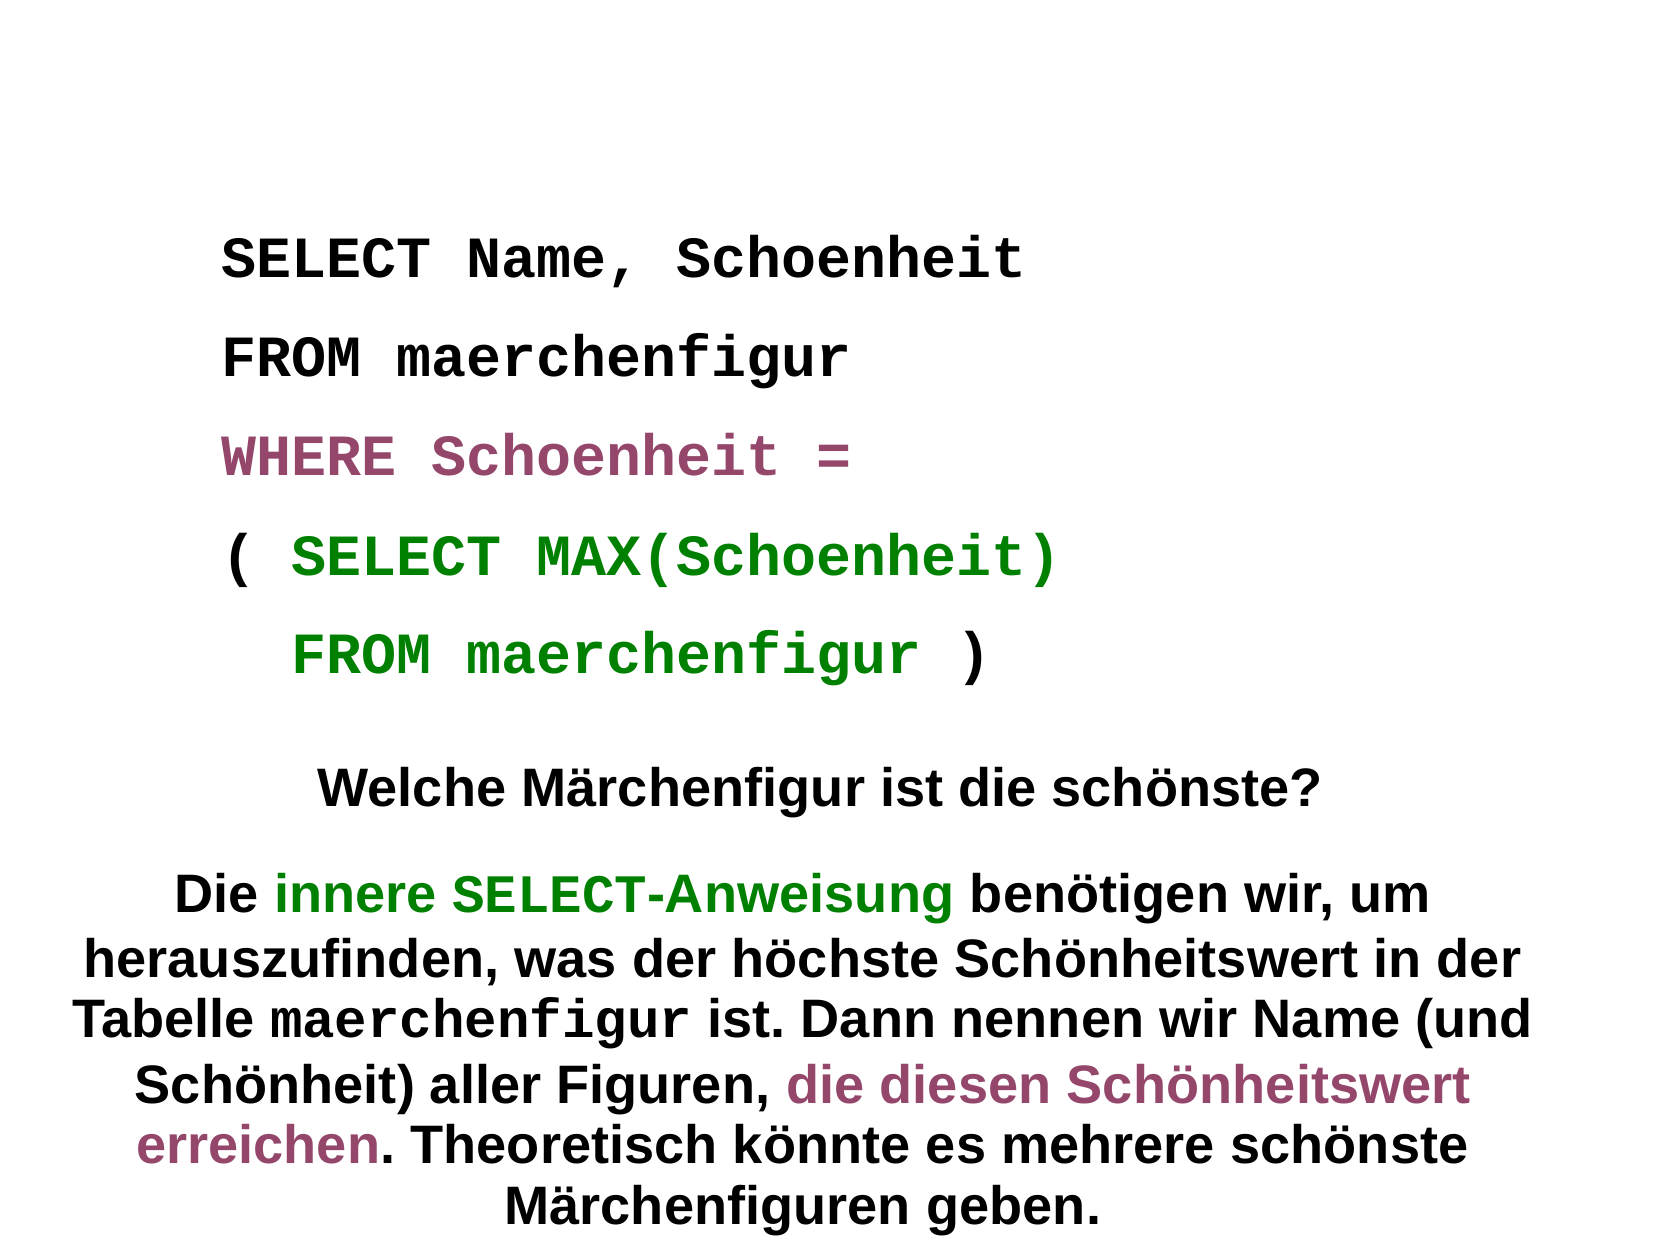

SELECT Name, Schoenheit
FROM maerchenfigur
WHERE Schoenheit =
( SELECT MAX(Schoenheit)
 FROM maerchenfigur )
# Welche Märchenfigur ist die schönste?
Die innere SELECT-Anweisung benötigen wir, um herauszufinden, was der höchste Schönheitswert in der Tabelle maerchenfigur ist. Dann nennen wir Name (und Schönheit) aller Figuren, die diesen Schönheitswert erreichen. Theoretisch könnte es mehrere schönste Märchenfiguren geben.